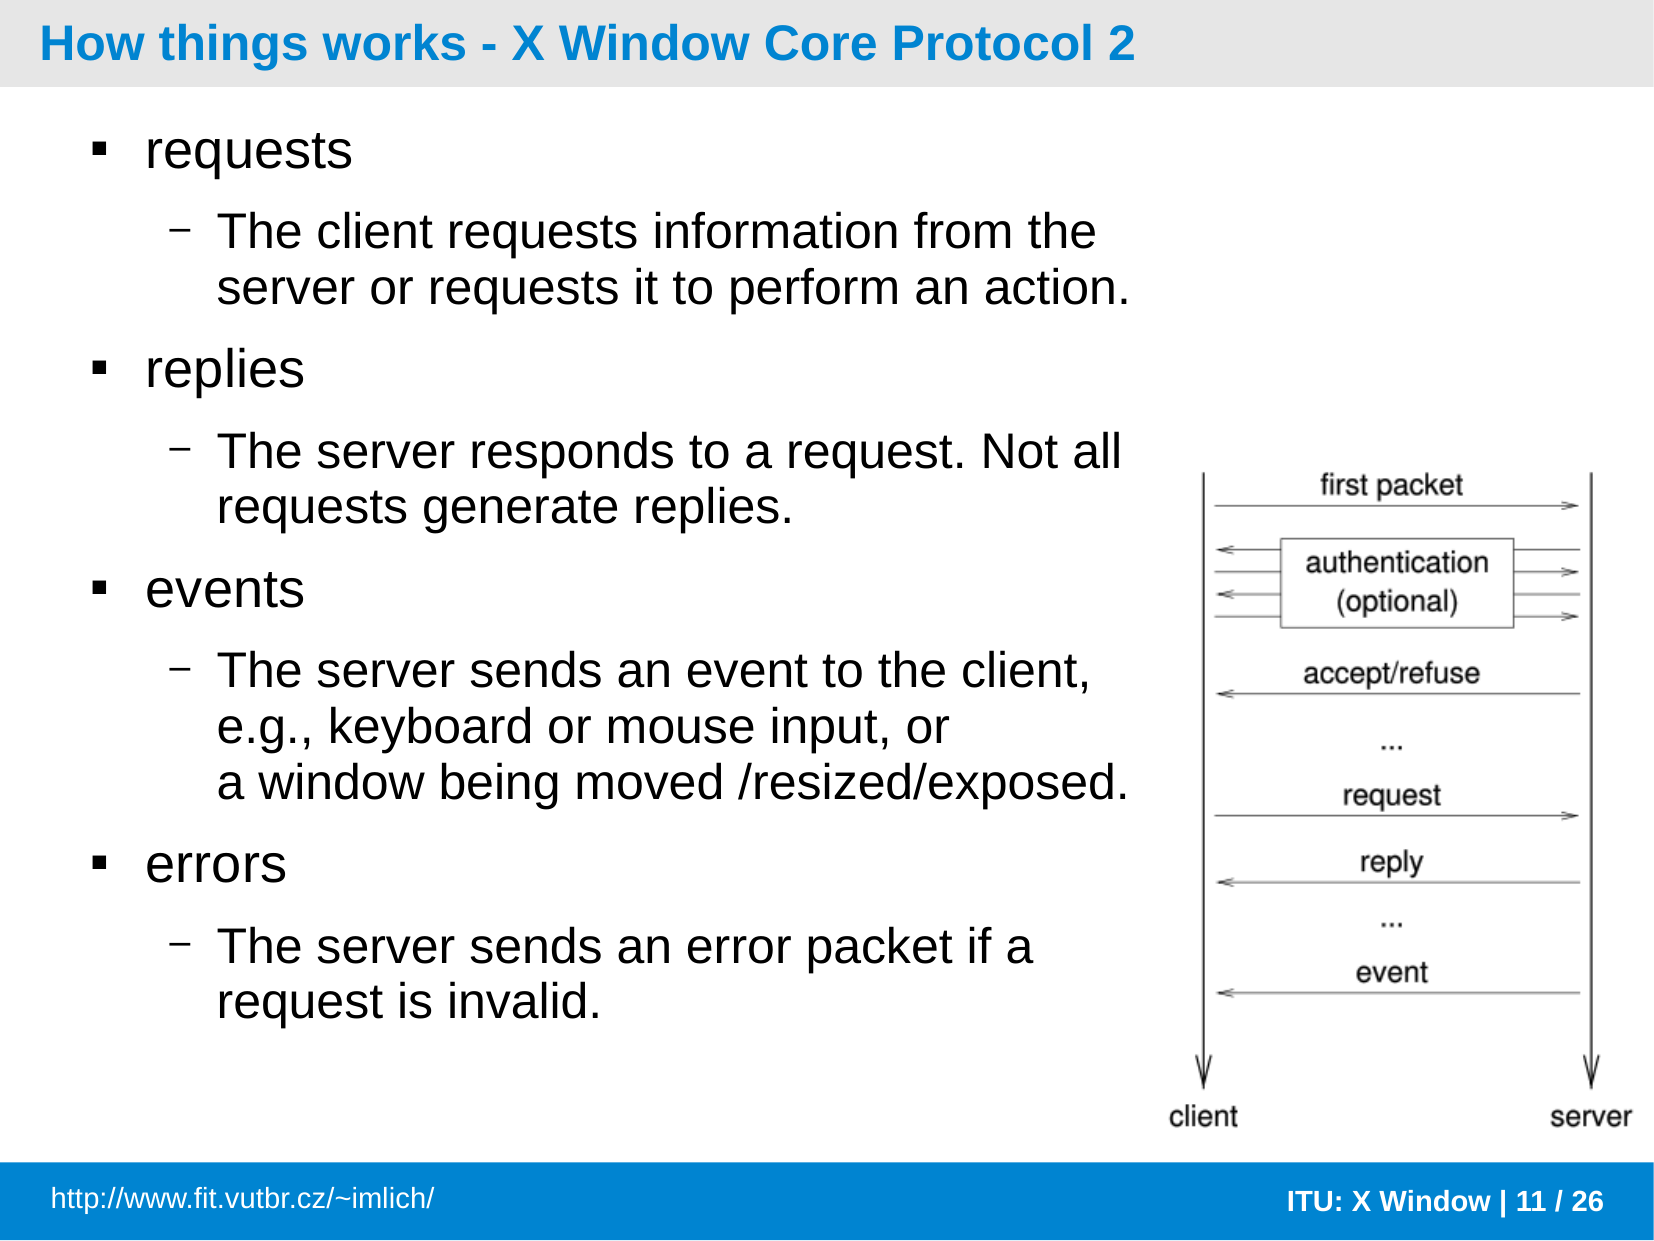

# How things works - X Window Core Protocol 2
requests
The client requests information from the server or requests it to perform an action.
replies
The server responds to a request. Not all requests generate replies.
events
The server sends an event to the client, e.g., keyboard or mouse input, or a window being moved /resized/exposed.
errors
The server sends an error packet if a request is invalid.